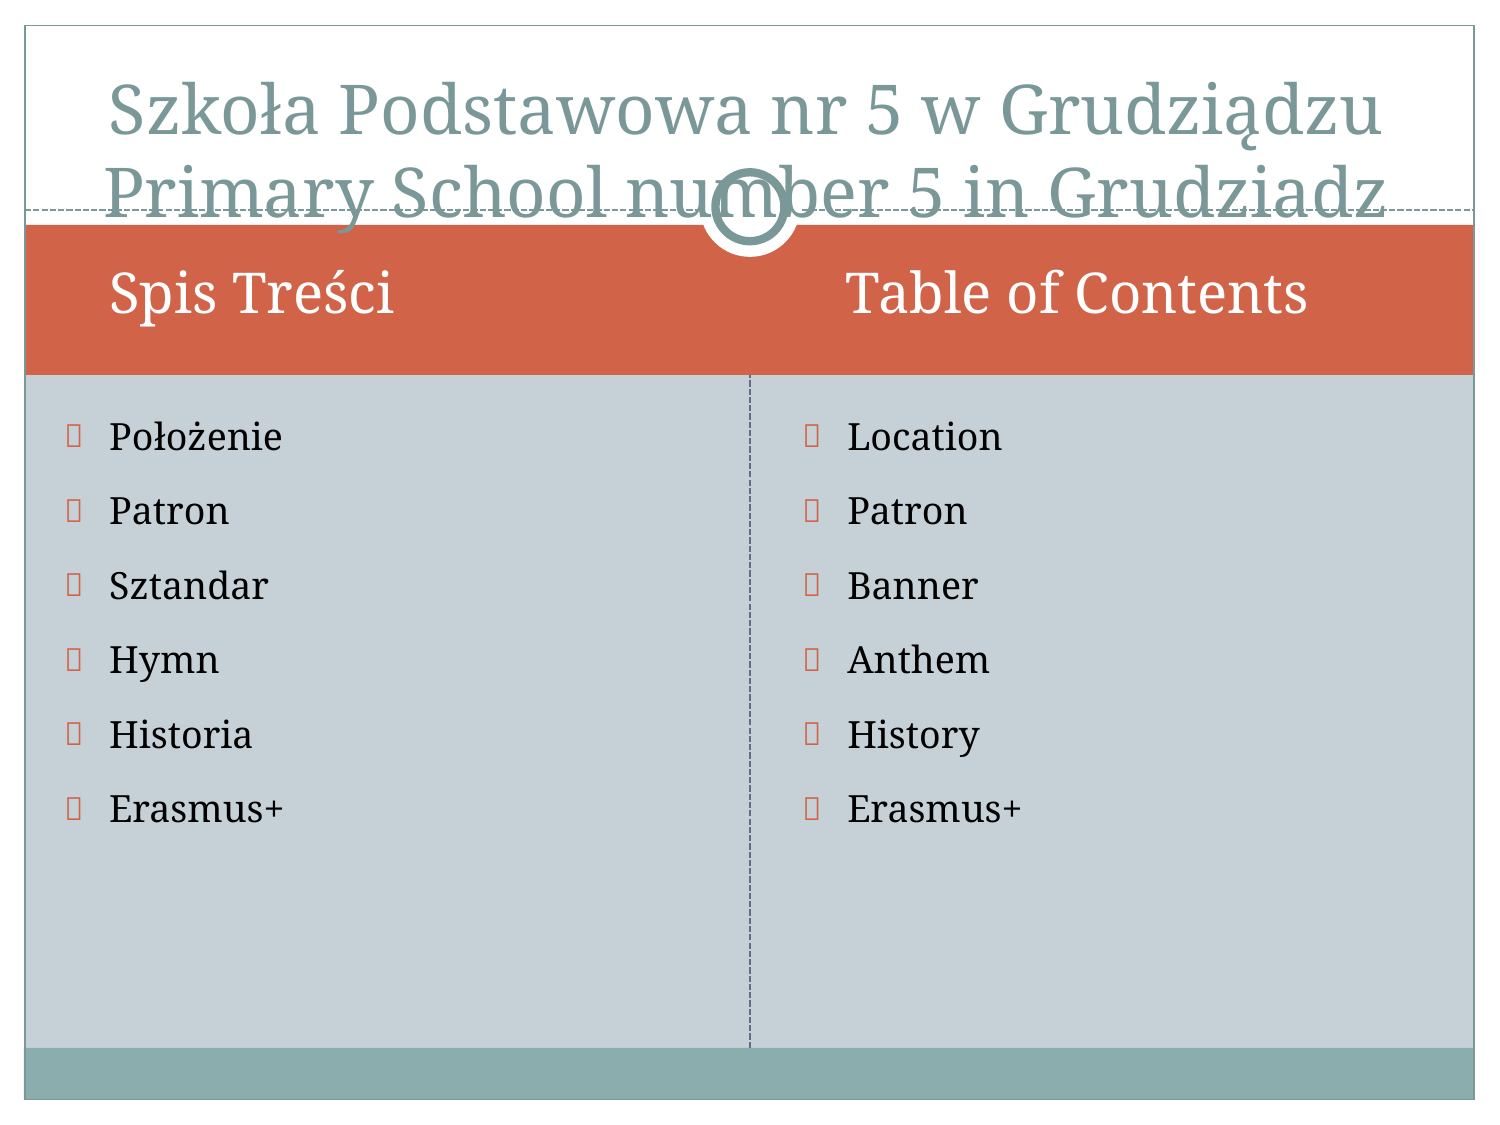

Szkoła Podstawowa nr 5 w Grudziądzu
Primary School number 5 in Grudziadz
# Spis Treści
Table of Contents
Położenie
Patron
Sztandar
Hymn
Historia
Erasmus+
Location
Patron
Banner
Anthem
History
Erasmus+